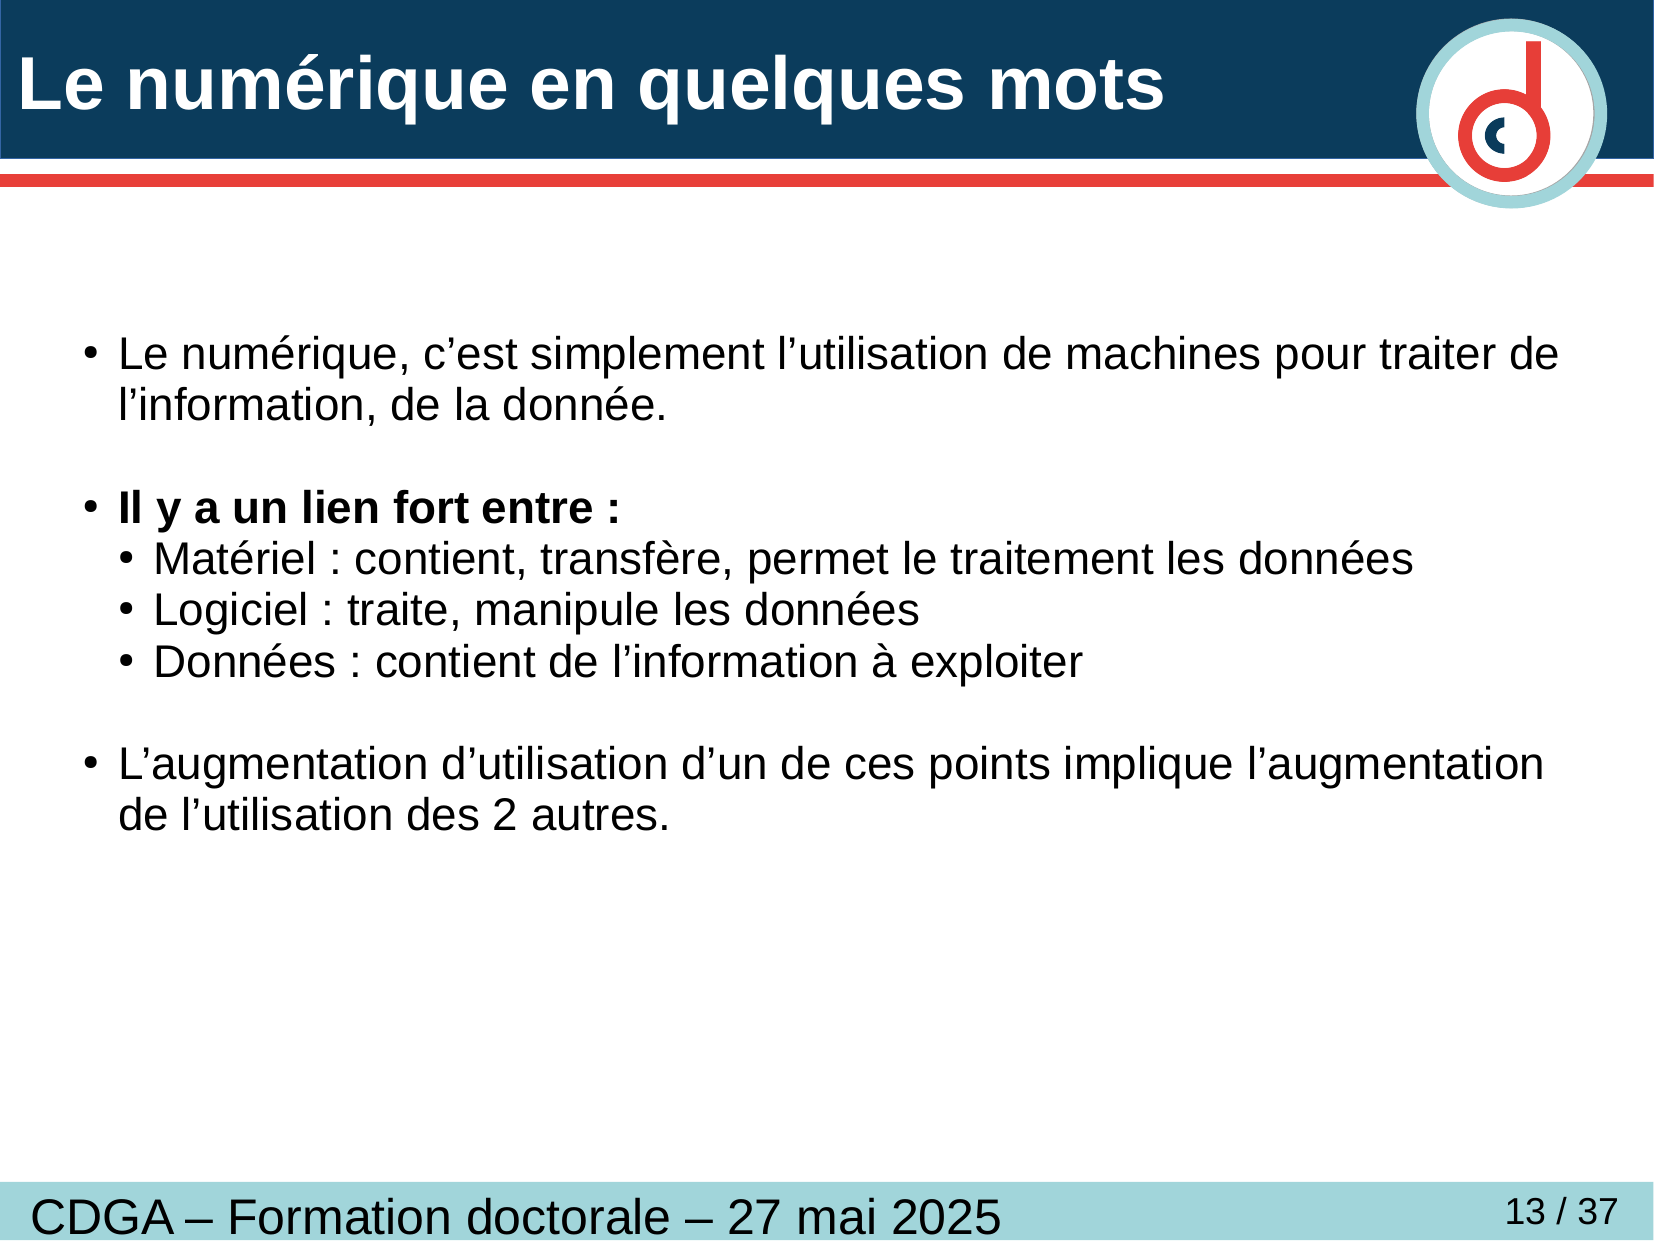

# Le numérique en quelques mots
Le numérique, c’est simplement l’utilisation de machines pour traiter de l’information, de la donnée.
Il y a un lien fort entre :
Matériel : contient, transfère, permet le traitement les données
Logiciel : traite, manipule les données
Données : contient de l’information à exploiter
L’augmentation d’utilisation d’un de ces points implique l’augmentation de l’utilisation des 2 autres.